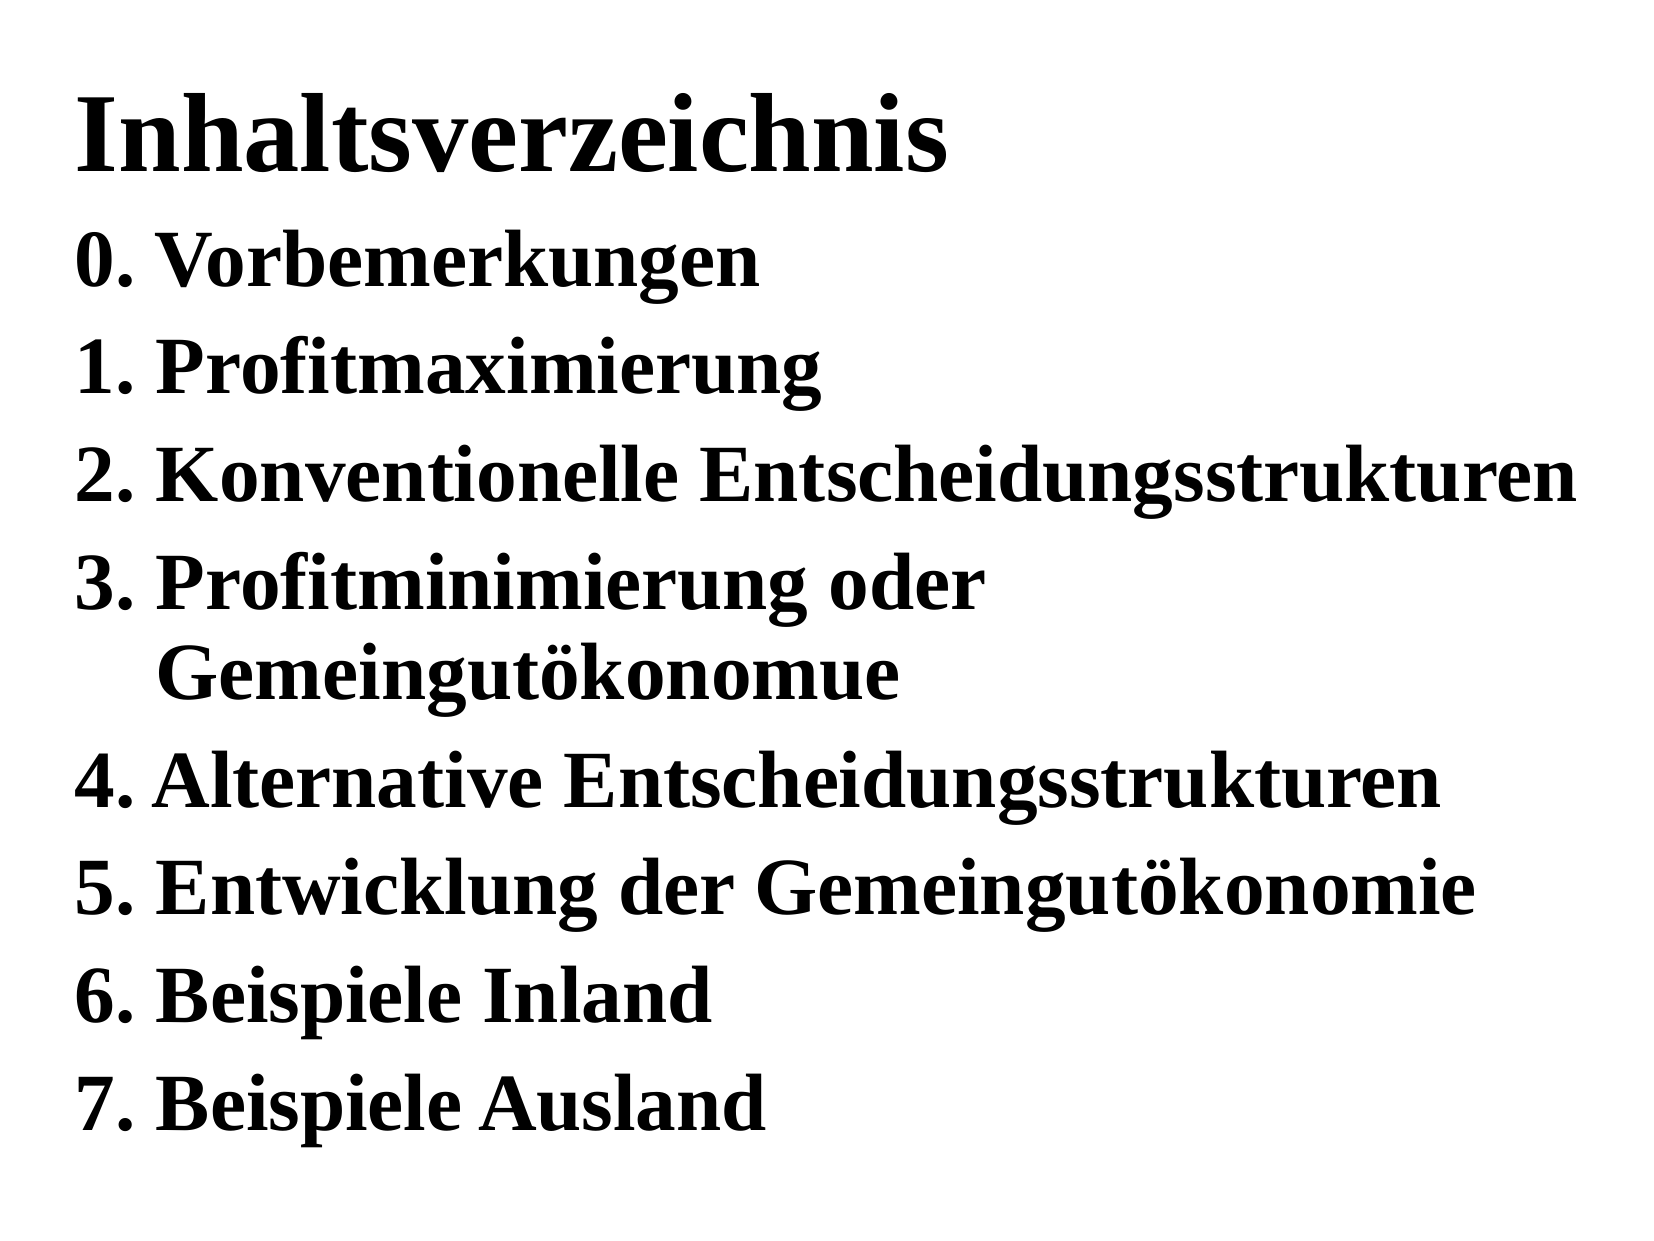

Inhaltsverzeichnis
0. Vorbemerkungen
1. Profitmaximierung
2. Konventionelle Entscheidungsstrukturen
3. Profitminimierung oder Gemeingutökonomue
4. Alternative Entscheidungsstrukturen
5. Entwicklung der Gemeingutökonomie
6. Beispiele Inland
7. Beispiele Ausland